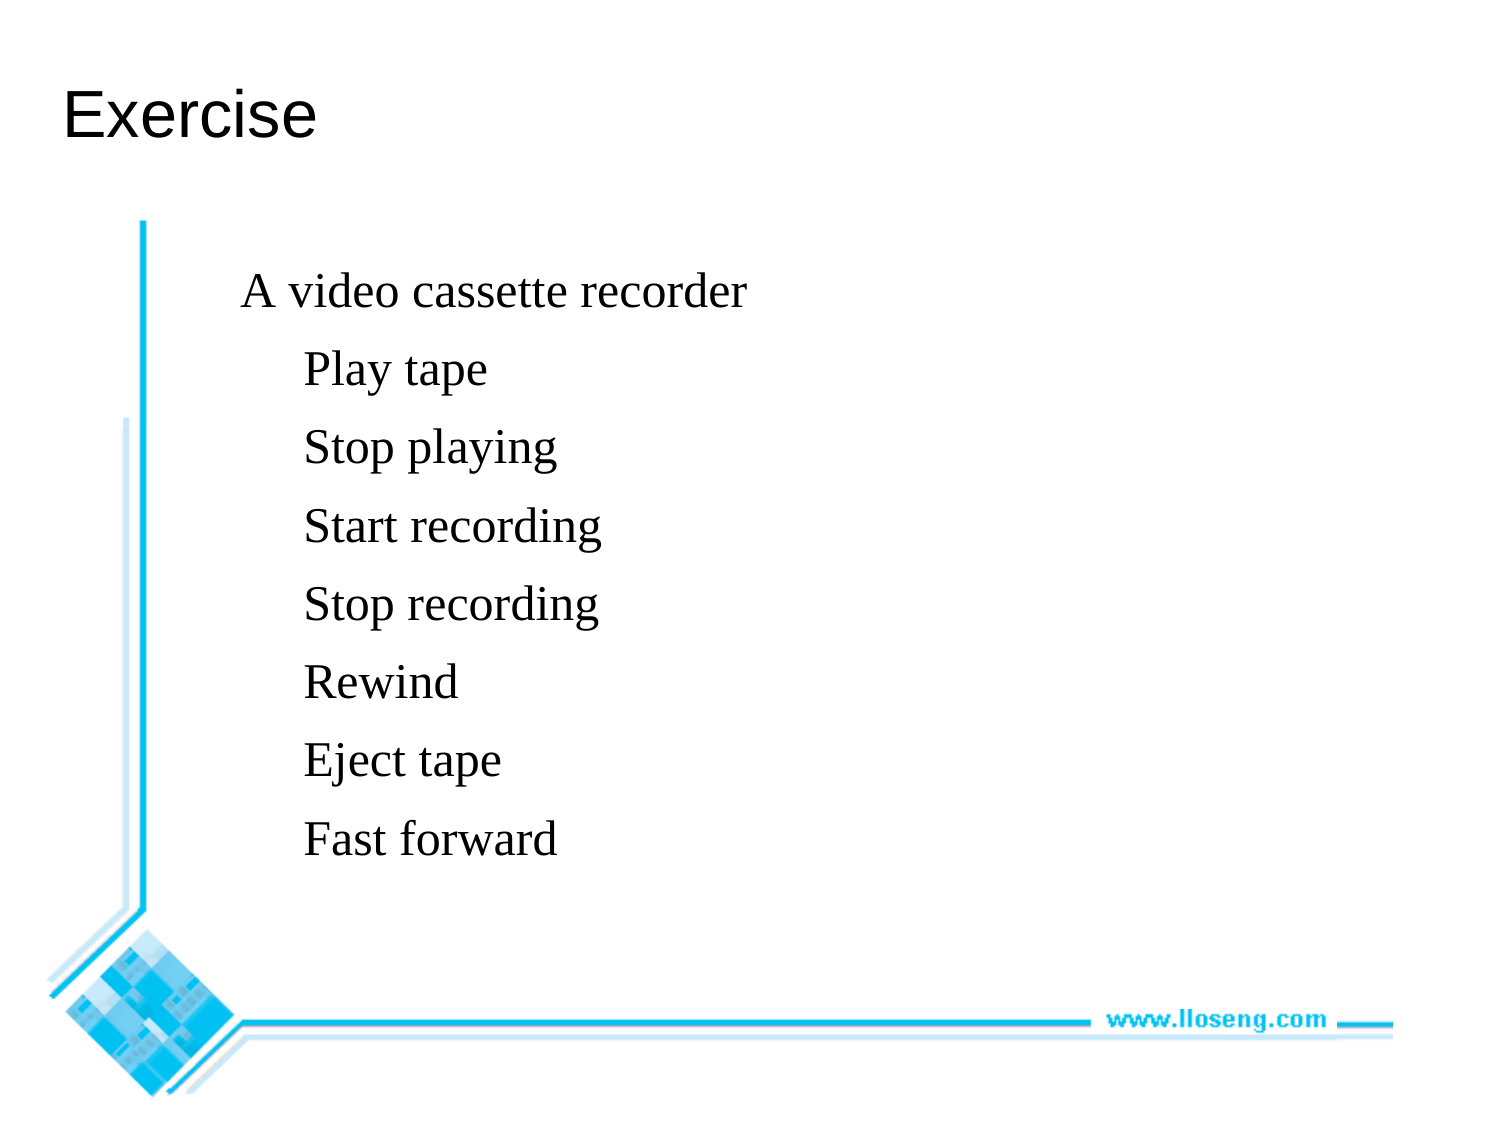

# Exercise
A video cassette recorder
Play tape
Stop playing
Start recording
Stop recording
Rewind
Eject tape
Fast forward